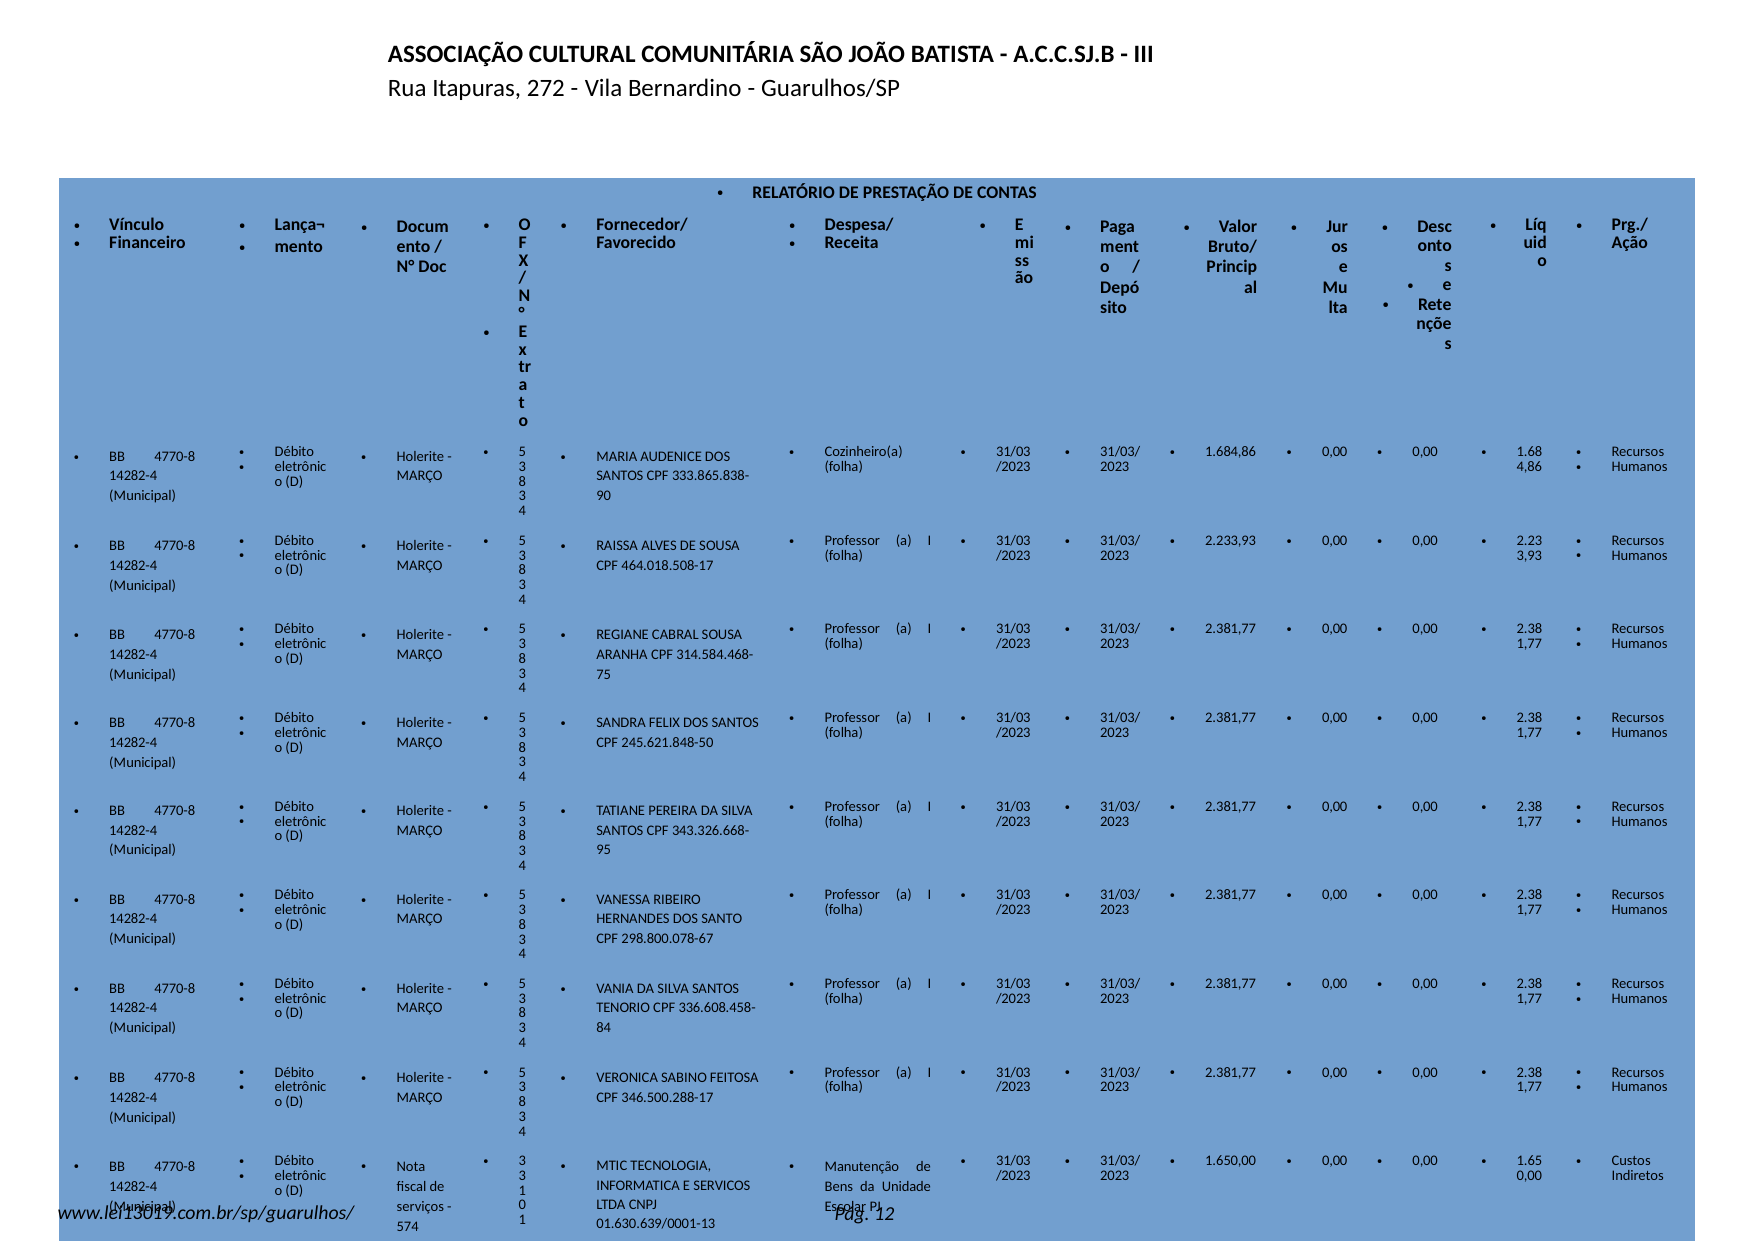

ASSOCIAÇÃO CULTURAL COMUNITÁRIA SÃO JOÃO BATISTA - A.C.C.SJ.B - III
Rua Itapuras, 272 - Vila Bernardino - Guarulhos/SP
| RELATÓRIO DE PRESTAÇÃO DE CONTAS | | | | | | | | | | | | |
| --- | --- | --- | --- | --- | --- | --- | --- | --- | --- | --- | --- | --- |
| Vínculo Financeiro | Lança¬ mento | Documento / N° Doc | OFX/N° Extrato | Fornecedor/ Favorecido | Despesa/ Receita | Emissão | Pagamento / Depósito | Valor Bruto/ Principal | Juros e Multa | Descontos e Retenções | Líquido | Prg./Ação |
| BB 4770-8 14282-4 (Municipal) | Débito eletrônico (D) | Holerite -MARÇO | 53834 | MARIA AUDENICE DOS SANTOS CPF 333.865.838-90 | Cozinheiro(a) (folha) | 31/03/2023 | 31/03/2023 | 1.684,86 | 0,00 | 0,00 | 1.684,86 | Recursos Humanos |
| BB 4770-8 14282-4 (Municipal) | Débito eletrônico (D) | Holerite -MARÇO | 53834 | RAISSA ALVES DE SOUSA CPF 464.018.508-17 | Professor (a) I (folha) | 31/03/2023 | 31/03/2023 | 2.233,93 | 0,00 | 0,00 | 2.233,93 | Recursos Humanos |
| BB 4770-8 14282-4 (Municipal) | Débito eletrônico (D) | Holerite -MARÇO | 53834 | REGIANE CABRAL SOUSA ARANHA CPF 314.584.468-75 | Professor (a) I (folha) | 31/03/2023 | 31/03/2023 | 2.381,77 | 0,00 | 0,00 | 2.381,77 | Recursos Humanos |
| BB 4770-8 14282-4 (Municipal) | Débito eletrônico (D) | Holerite -MARÇO | 53834 | SANDRA FELIX DOS SANTOS CPF 245.621.848-50 | Professor (a) I (folha) | 31/03/2023 | 31/03/2023 | 2.381,77 | 0,00 | 0,00 | 2.381,77 | Recursos Humanos |
| BB 4770-8 14282-4 (Municipal) | Débito eletrônico (D) | Holerite -MARÇO | 53834 | TATIANE PEREIRA DA SILVA SANTOS CPF 343.326.668-95 | Professor (a) I (folha) | 31/03/2023 | 31/03/2023 | 2.381,77 | 0,00 | 0,00 | 2.381,77 | Recursos Humanos |
| BB 4770-8 14282-4 (Municipal) | Débito eletrônico (D) | Holerite -MARÇO | 53834 | VANESSA RIBEIRO HERNANDES DOS SANTO CPF 298.800.078-67 | Professor (a) I (folha) | 31/03/2023 | 31/03/2023 | 2.381,77 | 0,00 | 0,00 | 2.381,77 | Recursos Humanos |
| BB 4770-8 14282-4 (Municipal) | Débito eletrônico (D) | Holerite -MARÇO | 53834 | VANIA DA SILVA SANTOS TENORIO CPF 336.608.458-84 | Professor (a) I (folha) | 31/03/2023 | 31/03/2023 | 2.381,77 | 0,00 | 0,00 | 2.381,77 | Recursos Humanos |
| BB 4770-8 14282-4 (Municipal) | Débito eletrônico (D) | Holerite -MARÇO | 53834 | VERONICA SABINO FEITOSA CPF 346.500.288-17 | Professor (a) I (folha) | 31/03/2023 | 31/03/2023 | 2.381,77 | 0,00 | 0,00 | 2.381,77 | Recursos Humanos |
| BB 4770-8 14282-4 (Municipal) | Débito eletrônico (D) | Nota fiscal de serviços - 574 | 33101 | MTIC TECNOLOGIA, INFORMATICA E SERVICOS LTDA CNPJ 01.630.639/0001-13 | Manutenção de Bens da Unidade Escolar PJ | 31/03/2023 | 31/03/2023 | 1.650,00 | 0,00 | 0,00 | 1.650,00 | Custos Indiretos |
| BB 4770-8 14282-4 (Municipal) | Débito eletrônico (D) | Extrato/Tarifa - TARIFA | 451085 | BANCO DO BRASIL SA (Agência 4770) CNPJ 00.000.000/5797-50 | Financeira | 31/03/2023 | 31/03/2023 | 11,50 | 0,00 | 0,00 | 11,50 | Custos Indiretos |
| BB 4770-8 14282-4 (Municipal) | Rendimentos de aplicação (C) | Extrato - REND.MAR/PO UPANÇA | 0 | Associação Cultural Comunitária São João Batista - A.C.C.SJ.B CNPJ 04.963.425/0002-38 | Financeira | 31/03/2023 | 31/03/2023 | 346,18 | 0,00 | 0,00 | 346,18 | Poupança |
| BB 4770-8 14282-4 (Municipal) | Rendimentos de aplicação (C) | Extrato - REND.MAR/AP LICAÇÃO | 0 | Associação Cultural Comunitária São João Batista - A.C.C.SJ.B CNPJ 04.963.425/0002-38 | Financeira | 31/03/2023 | 31/03/2023 | 778,09 | 0,00 | 0,00 | 778,09 | |
www.lei13019.com.br/sp/guarulhos/
Pág. 12